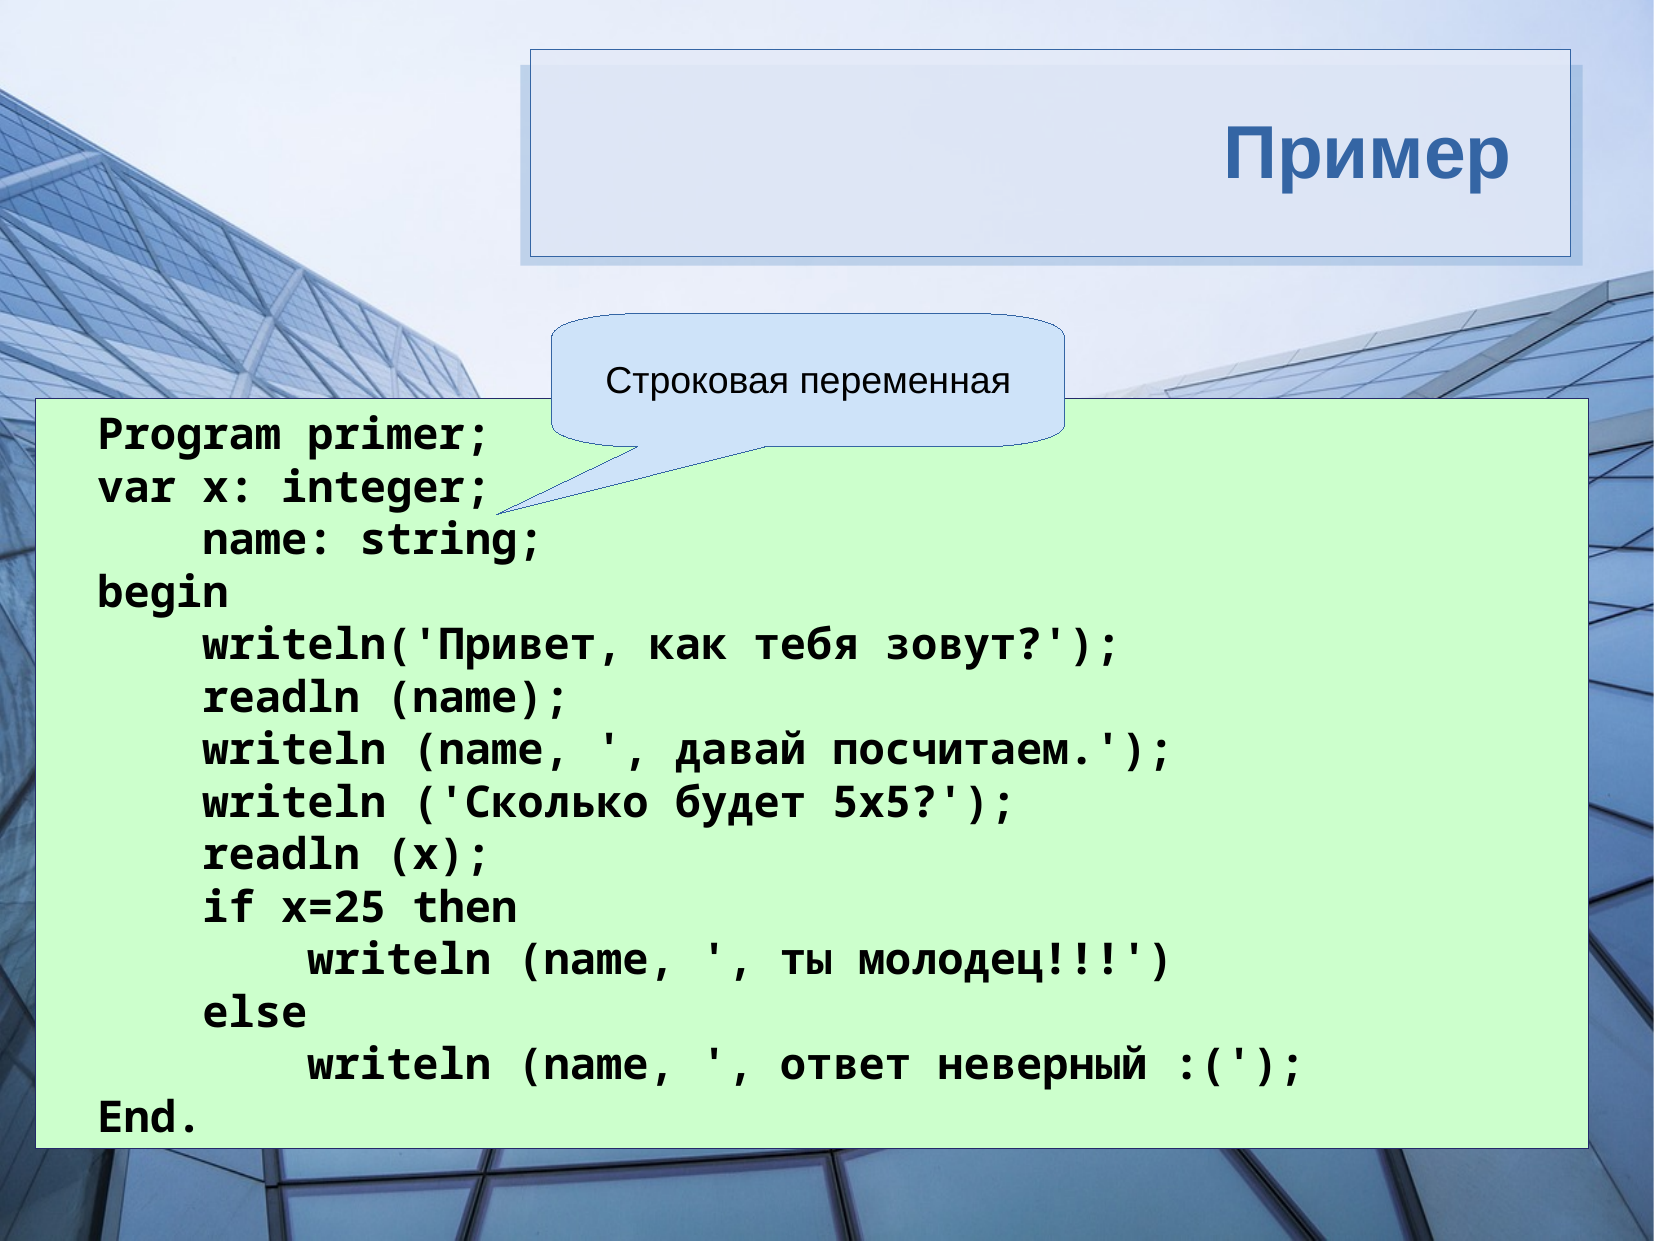

# Пример
Строковая переменная
Program primer;
var x: integer;
 name: string;
begin
 writeln('Привет, как тебя зовут?');
 readln (name);
 writeln (name, ', давай посчитаем.');
 writeln ('Сколько будет 5х5?');
 readln (x);
 if x=25 then
 writeln (name, ', ты молодец!!!')
 else
 writeln (name, ', ответ неверный :(');
End.